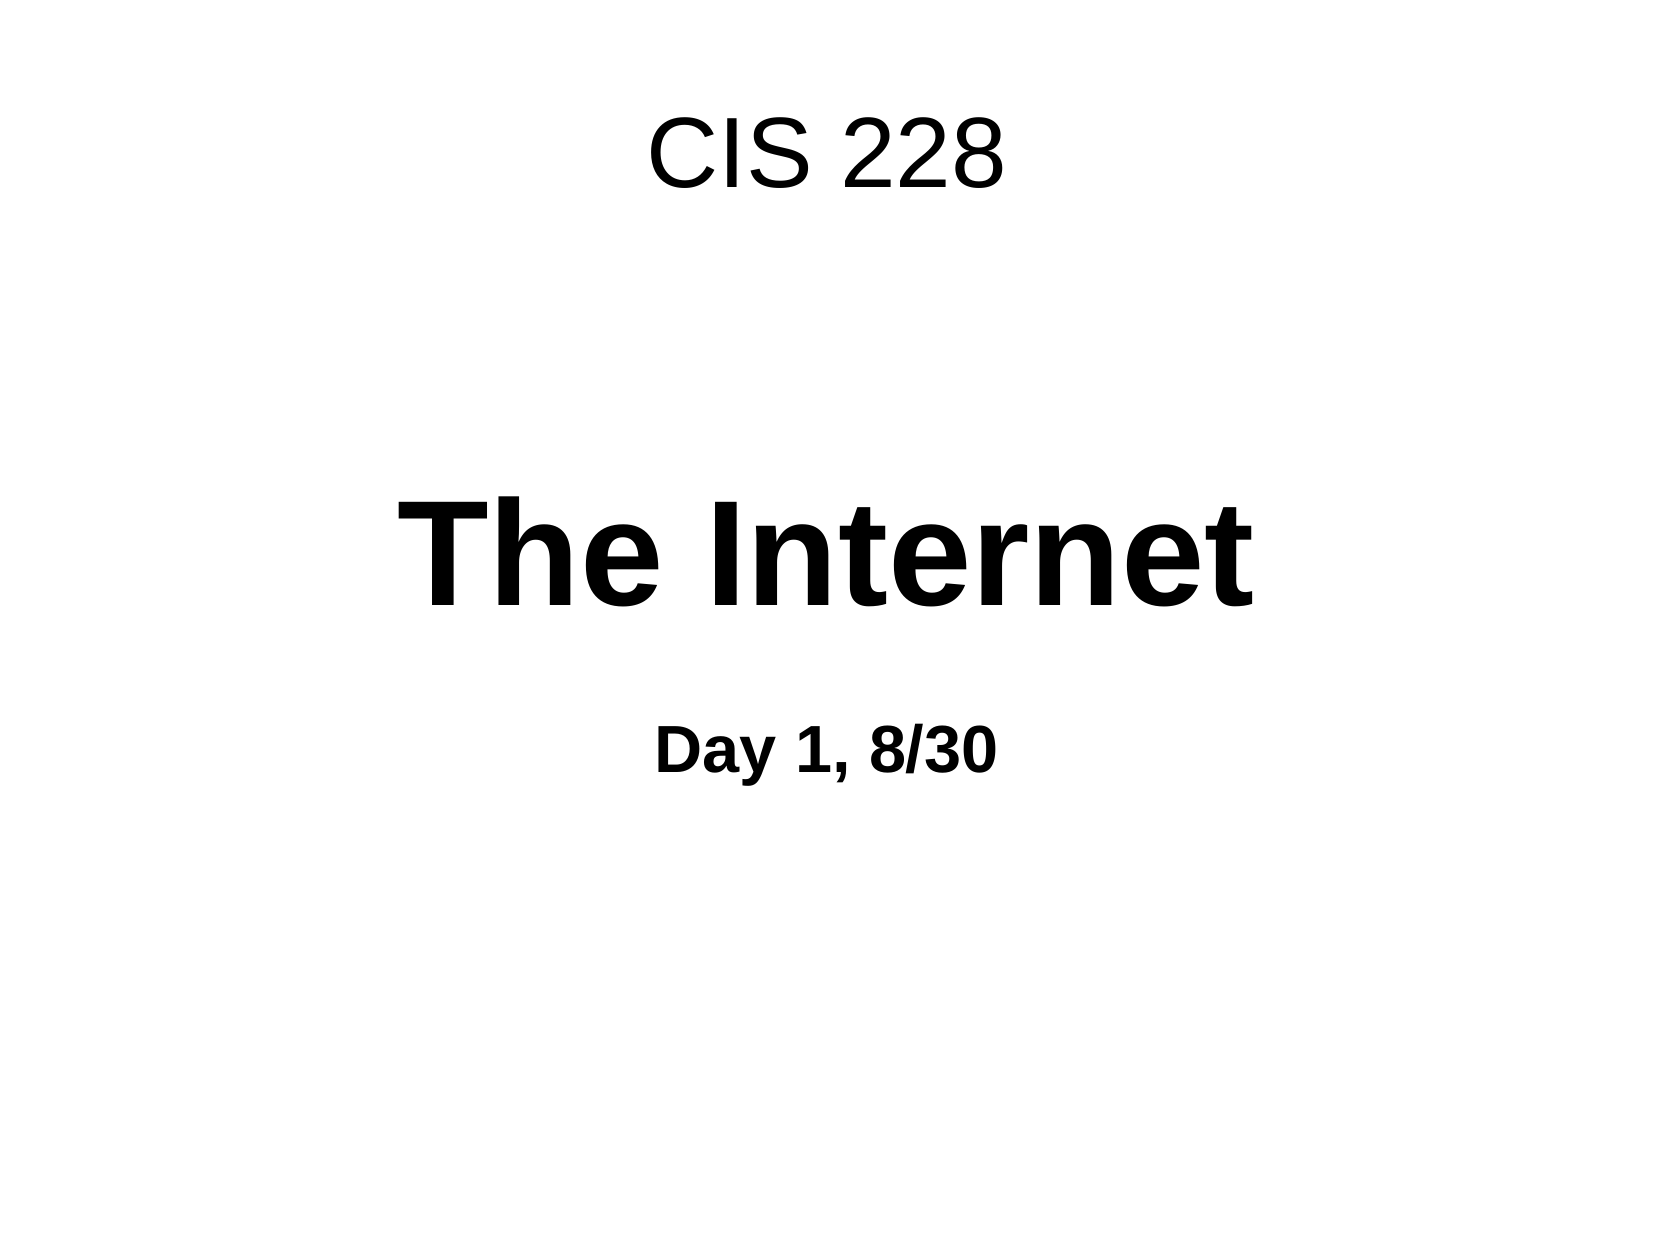

# CIS 228
The Internet
Day 1, 8/30